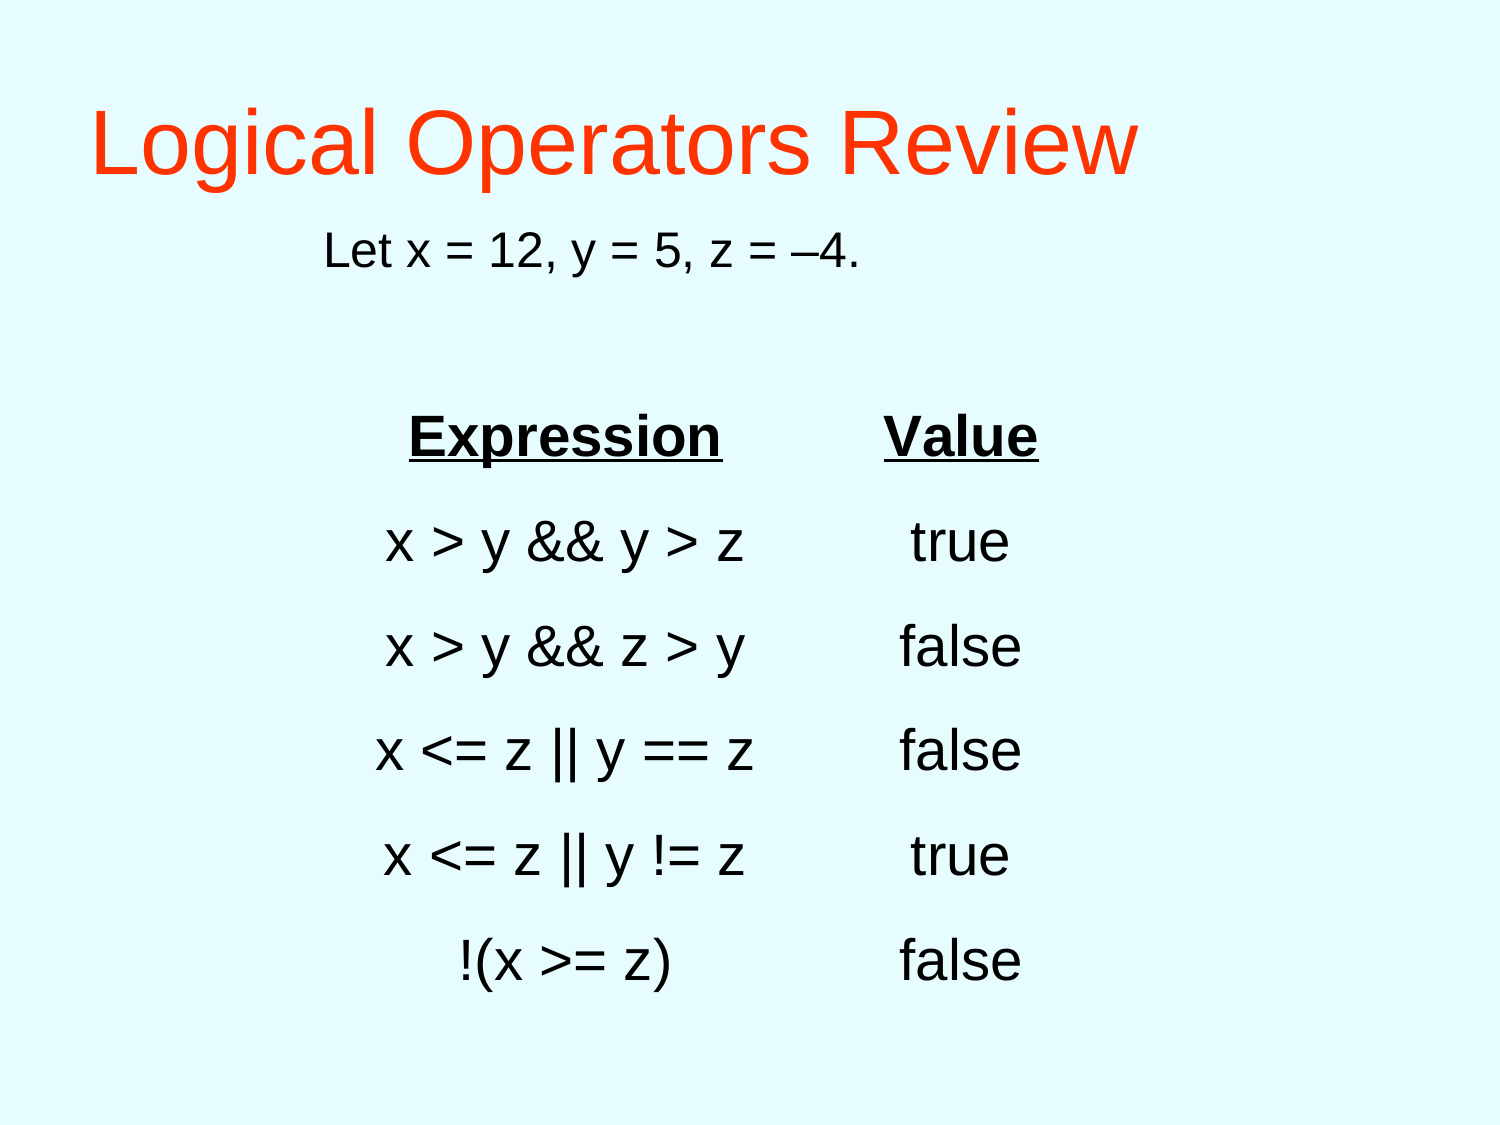

# Logical Operators Review
Let x = 12, y = 5, z = –4.
Expression
x > y && y > z
x > y && z > y
x <= z || y == z
x <= z || y != z
!(x >= z)
Value
true
false
false
true
false